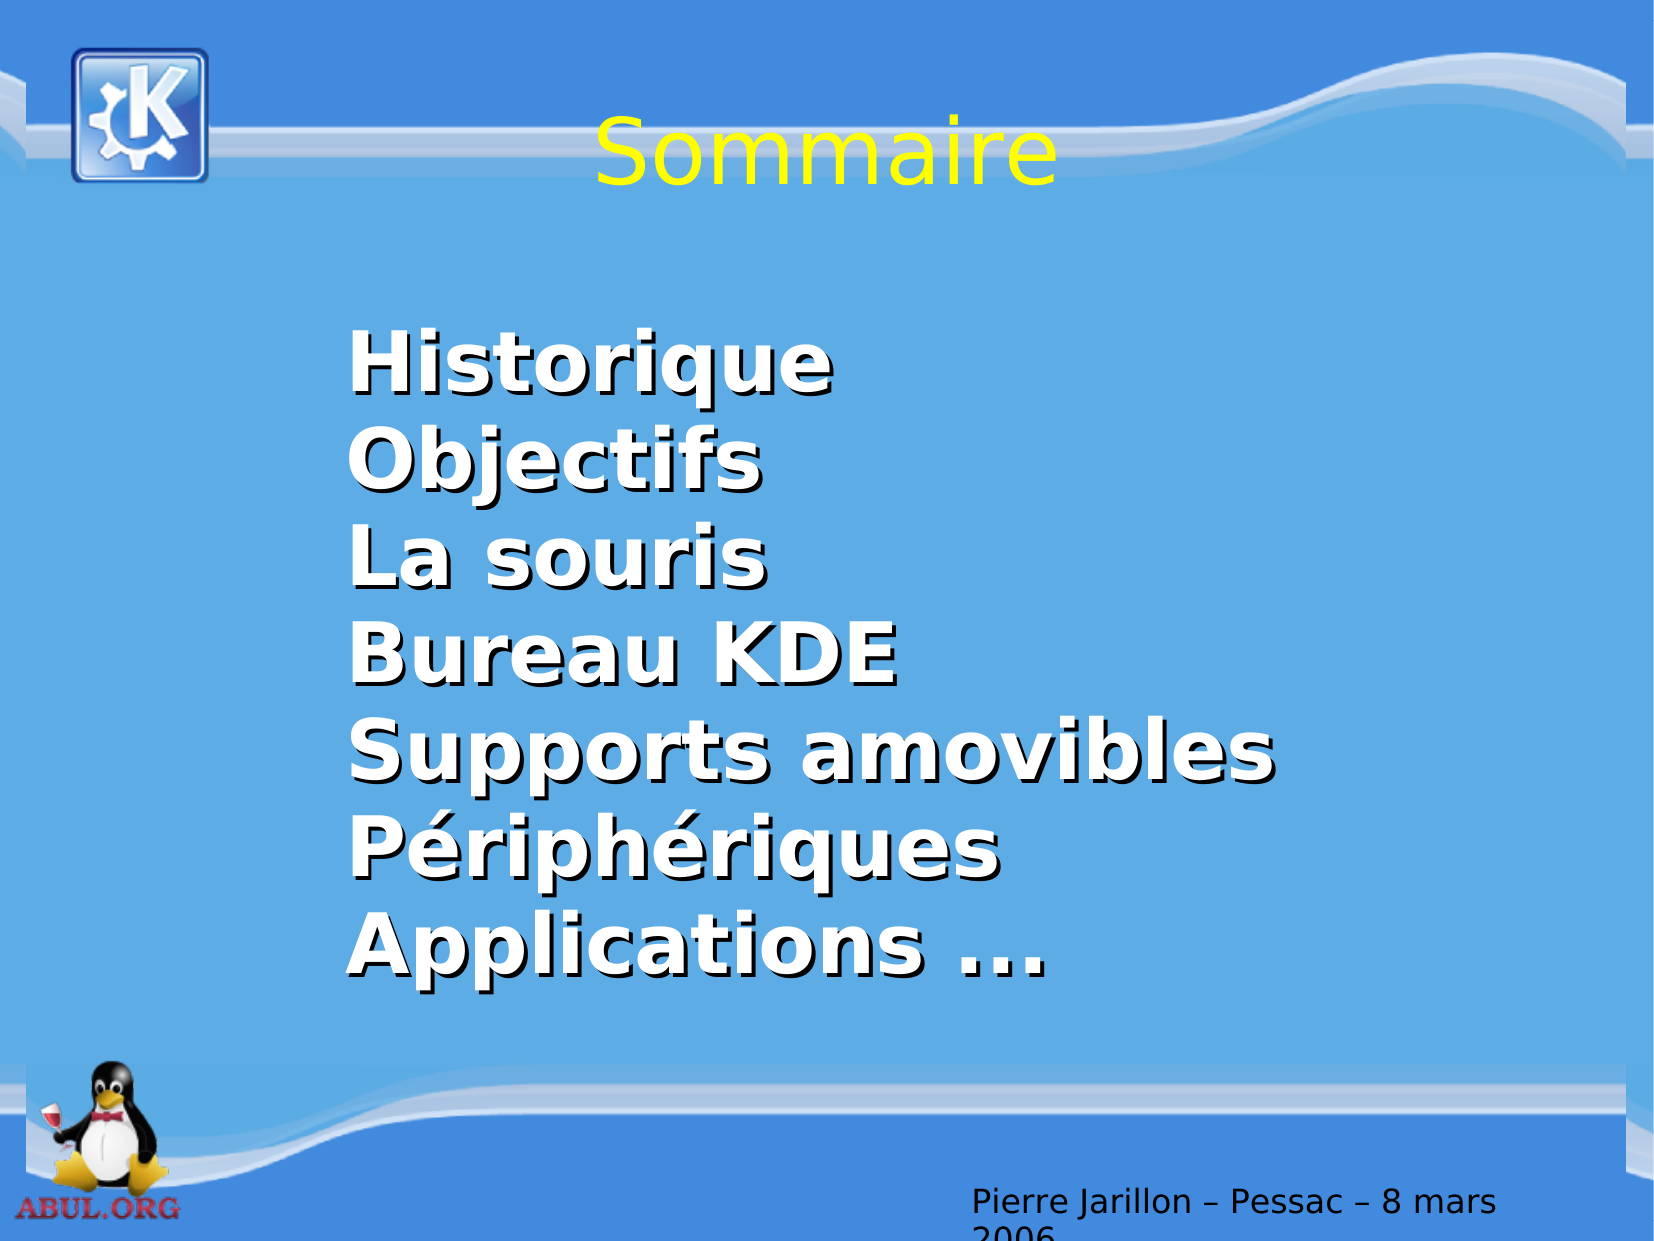

# Sommaire
 Historique
 Objectifs
 La souris
 Bureau KDE
 Supports amovibles
 Périphériques
 Applications ...
Pierre Jarillon – Pessac – 8 mars 2006